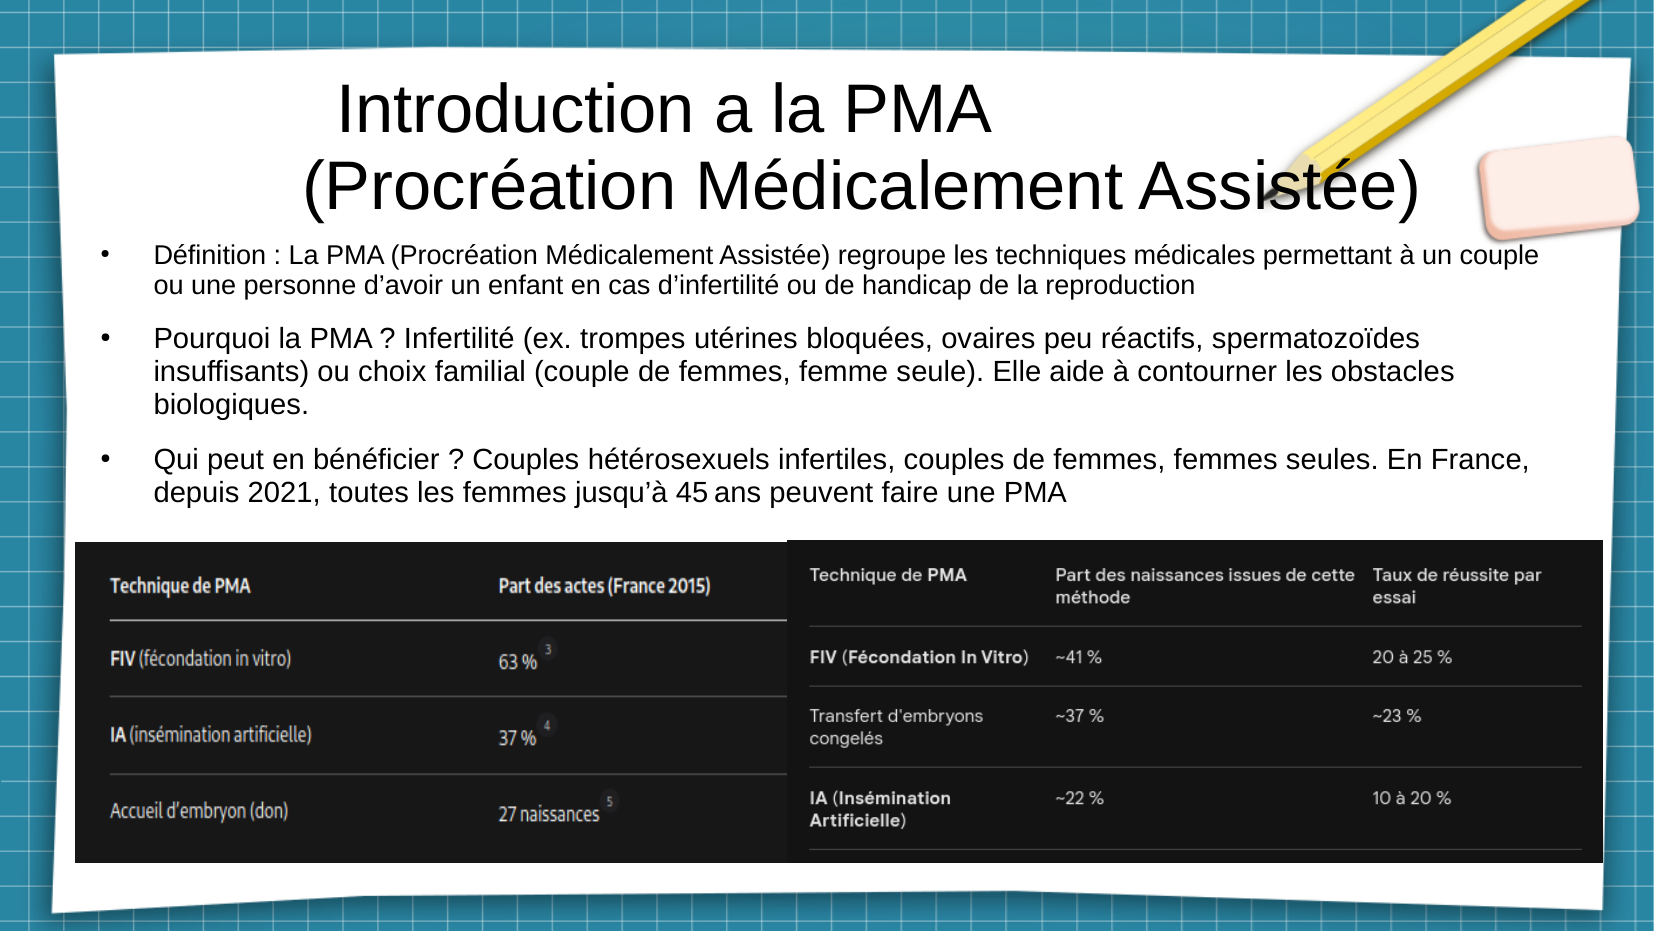

# Introduction a la PMA (Procréation Médicalement Assistée)
Définition : La PMA (Procréation Médicalement Assistée) regroupe les techniques médicales permettant à un couple ou une personne d’avoir un enfant en cas d’infertilité ou de handicap de la reproduction
Pourquoi la PMA ? Infertilité (ex. trompes utérines bloquées, ovaires peu réactifs, spermatozoïdes insuffisants) ou choix familial (couple de femmes, femme seule). Elle aide à contourner les obstacles biologiques.
Qui peut en bénéficier ? Couples hétérosexuels infertiles, couples de femmes, femmes seules. En France, depuis 2021, toutes les femmes jusqu’à 45 ans peuvent faire une PMA